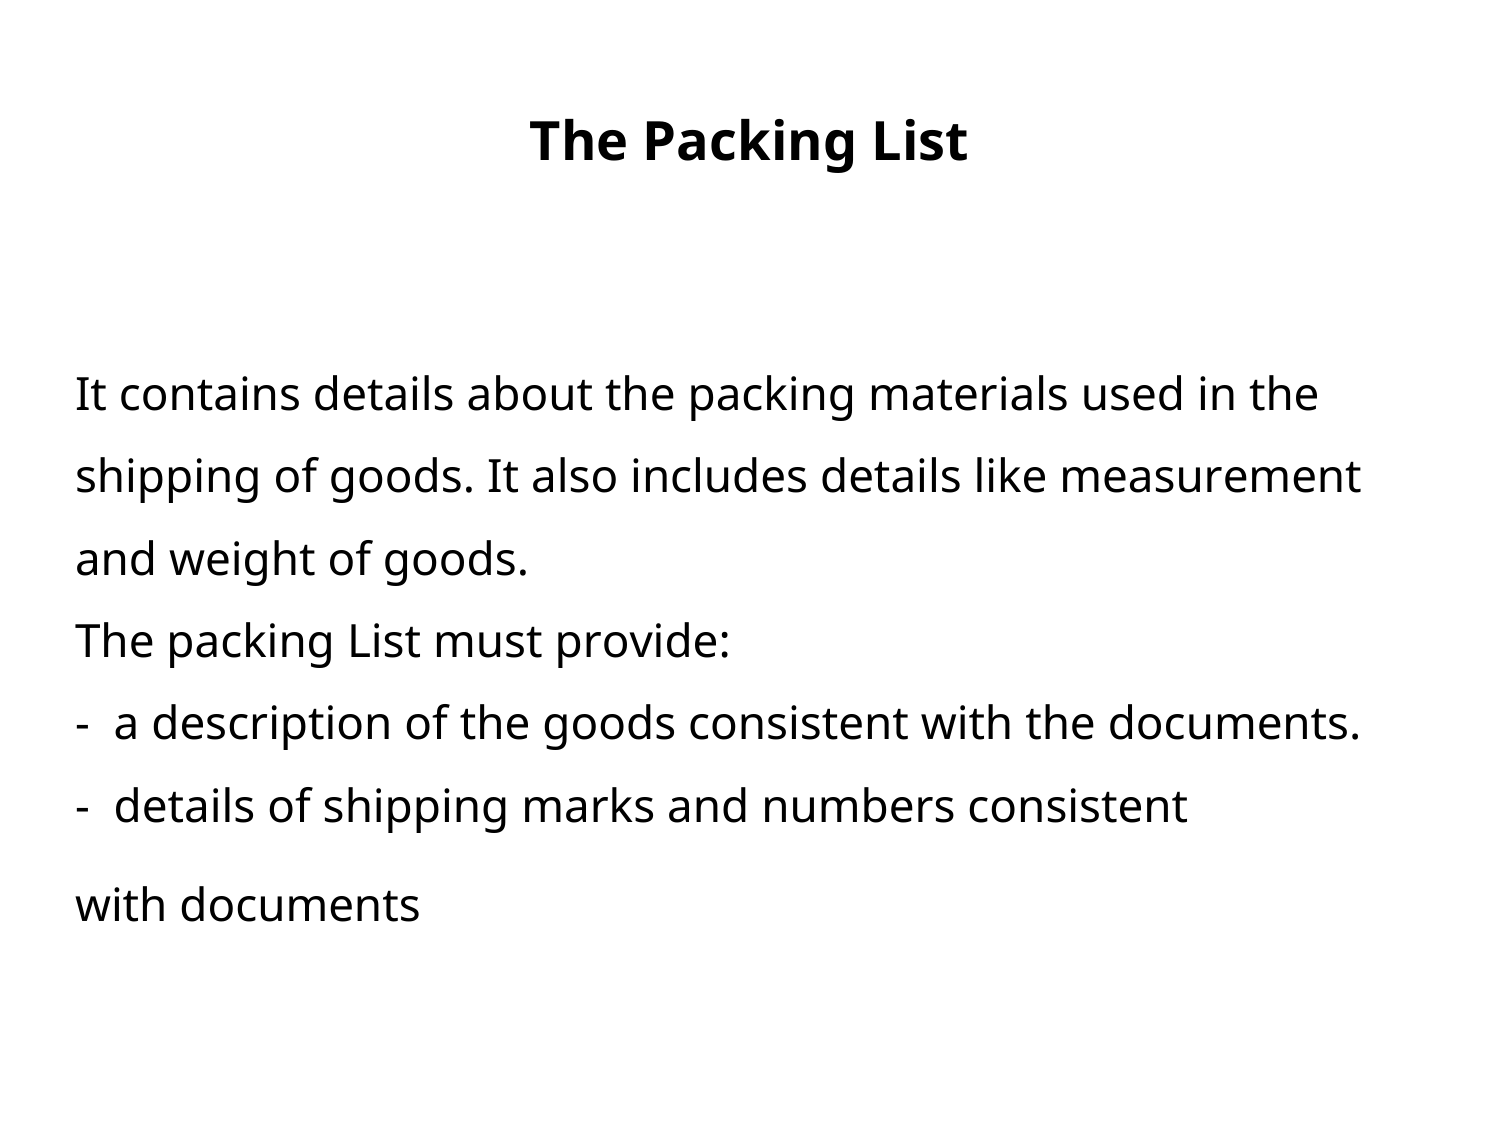

# The Packing List
It contains details about the packing materials used in the shipping of goods. It also includes details like measurement and weight of goods.
The packing List must provide:
- a description of the goods consistent with the documents.
- details of shipping marks and numbers consistent
with documents